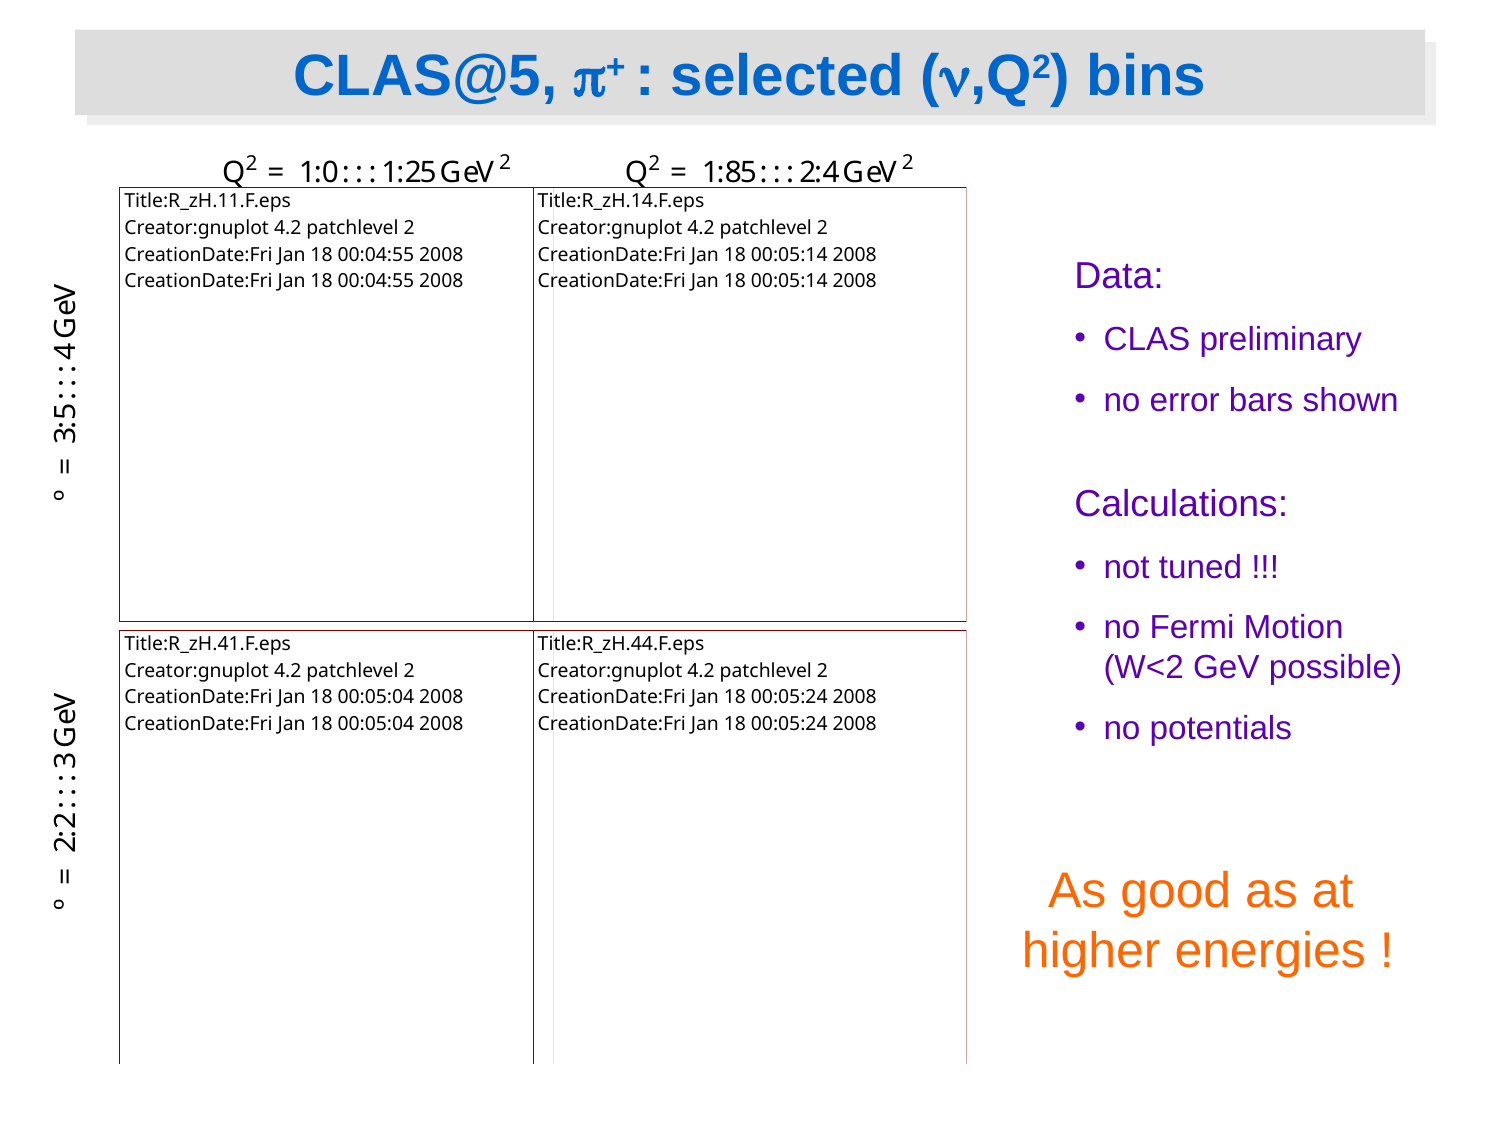

# CLAS@5, + : selected (,Q2) bins
Data:
CLAS preliminary
no error bars shown
Calculations:
not tuned !!!
no Fermi Motion
(W<2 GeV possible)
no potentials
As good as at
higher energies !